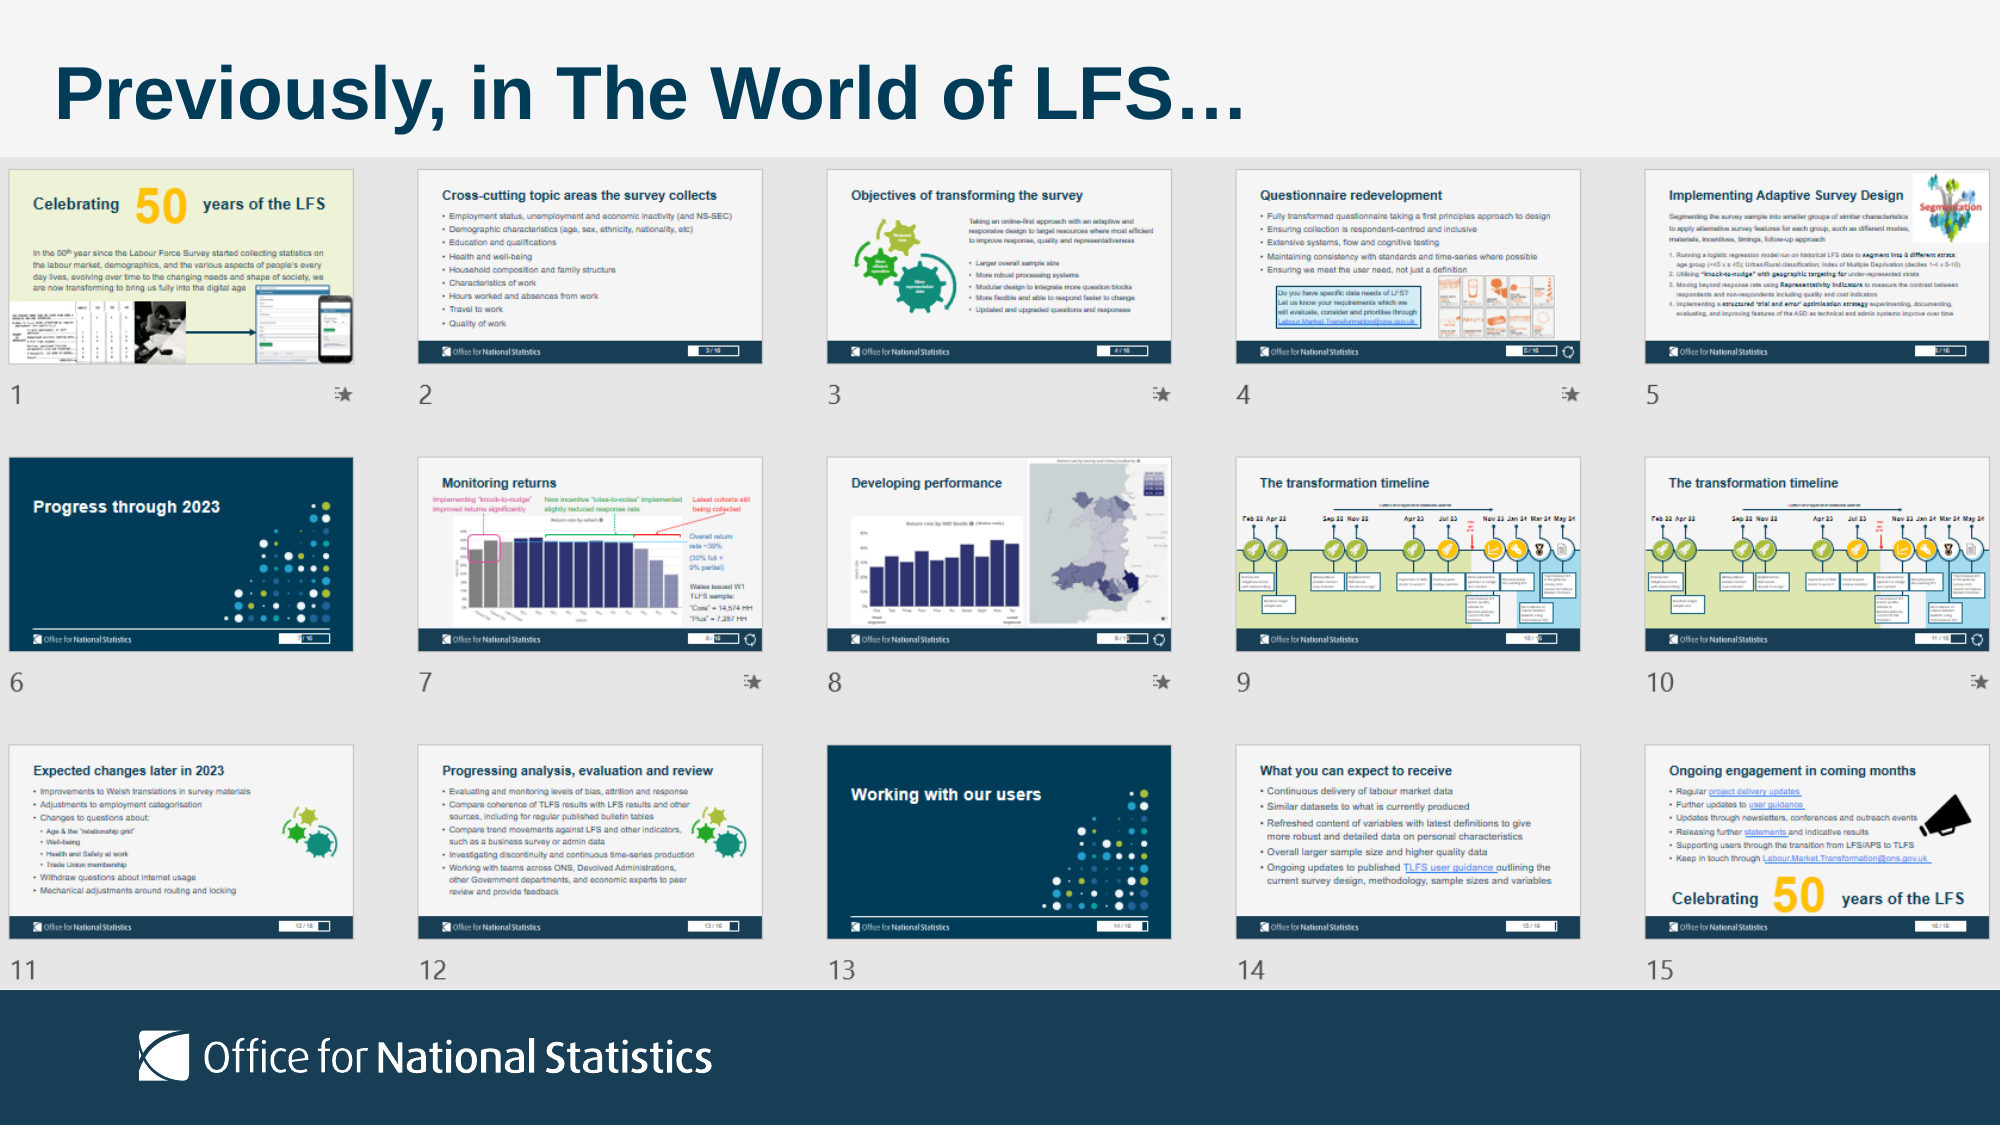

# Previously, in The World of LFS…